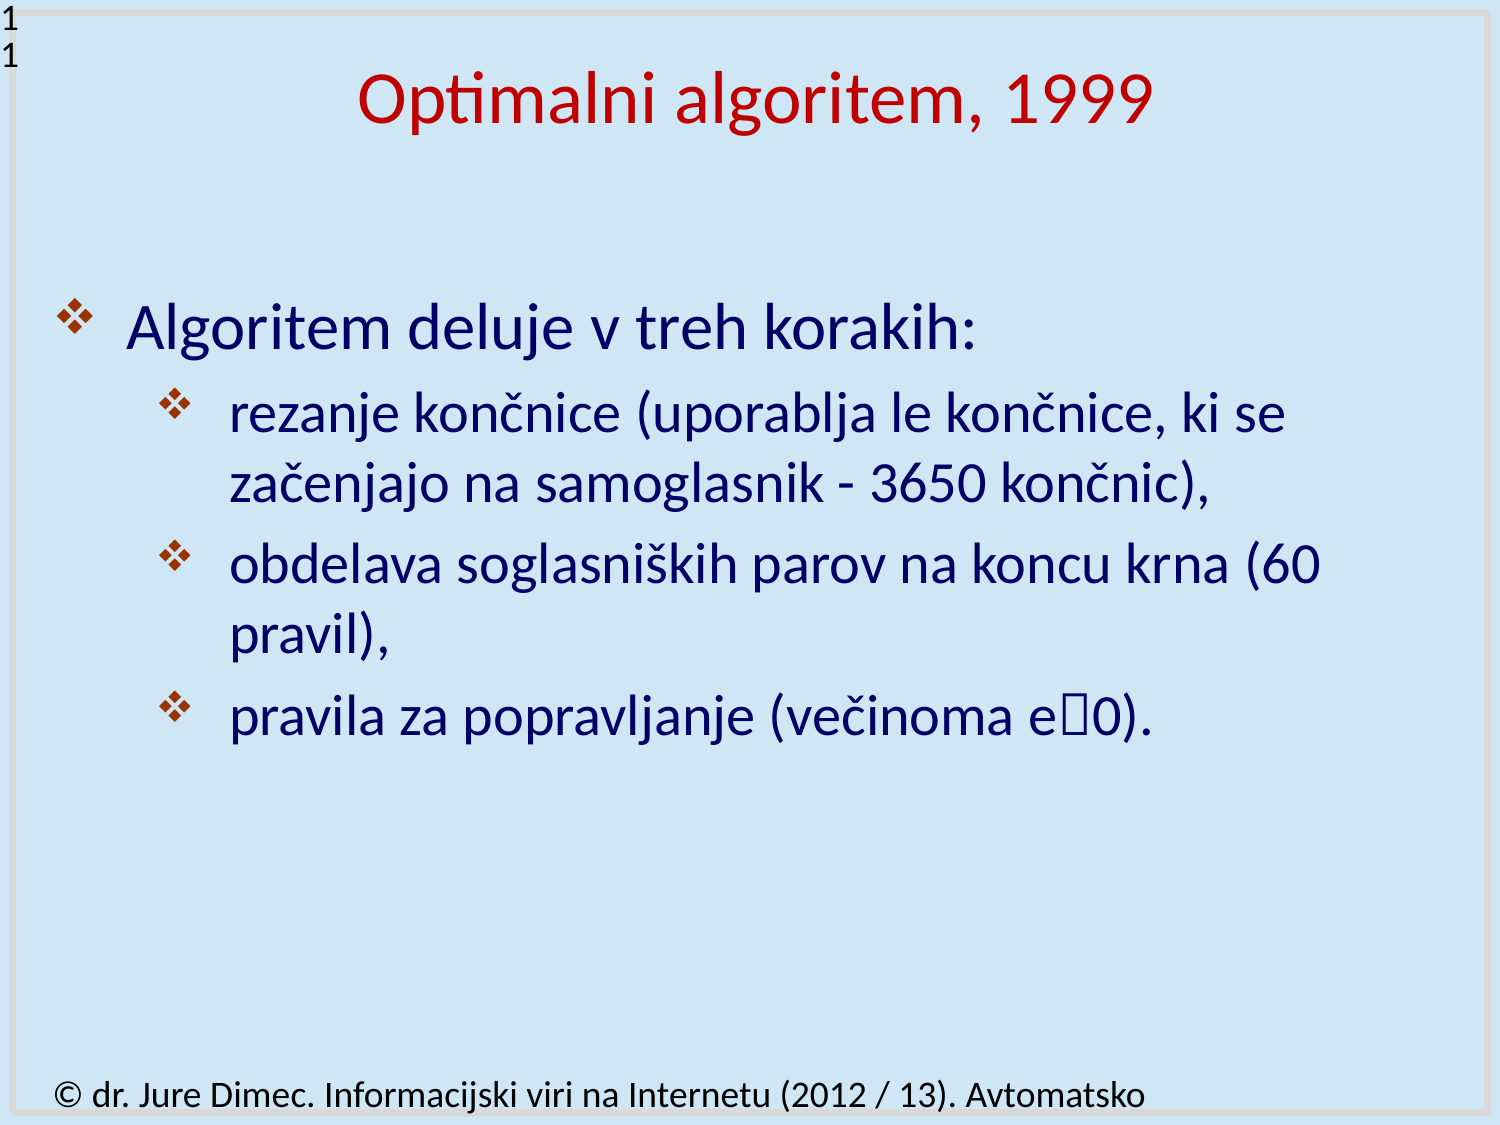

# Optimalni algoritem, 1999
Algoritem deluje v treh korakih:
rezanje končnice (uporablja le končnice, ki se začenjajo na samoglasnik - 3650 končnic),
obdelava soglasniških parov na koncu krna (60 pravil),
pravila za popravljanje (večinoma e0).
© dr. Jure Dimec. Informacijski viri na Internetu (2012 / 13). Avtomatsko indeksiranje 2.